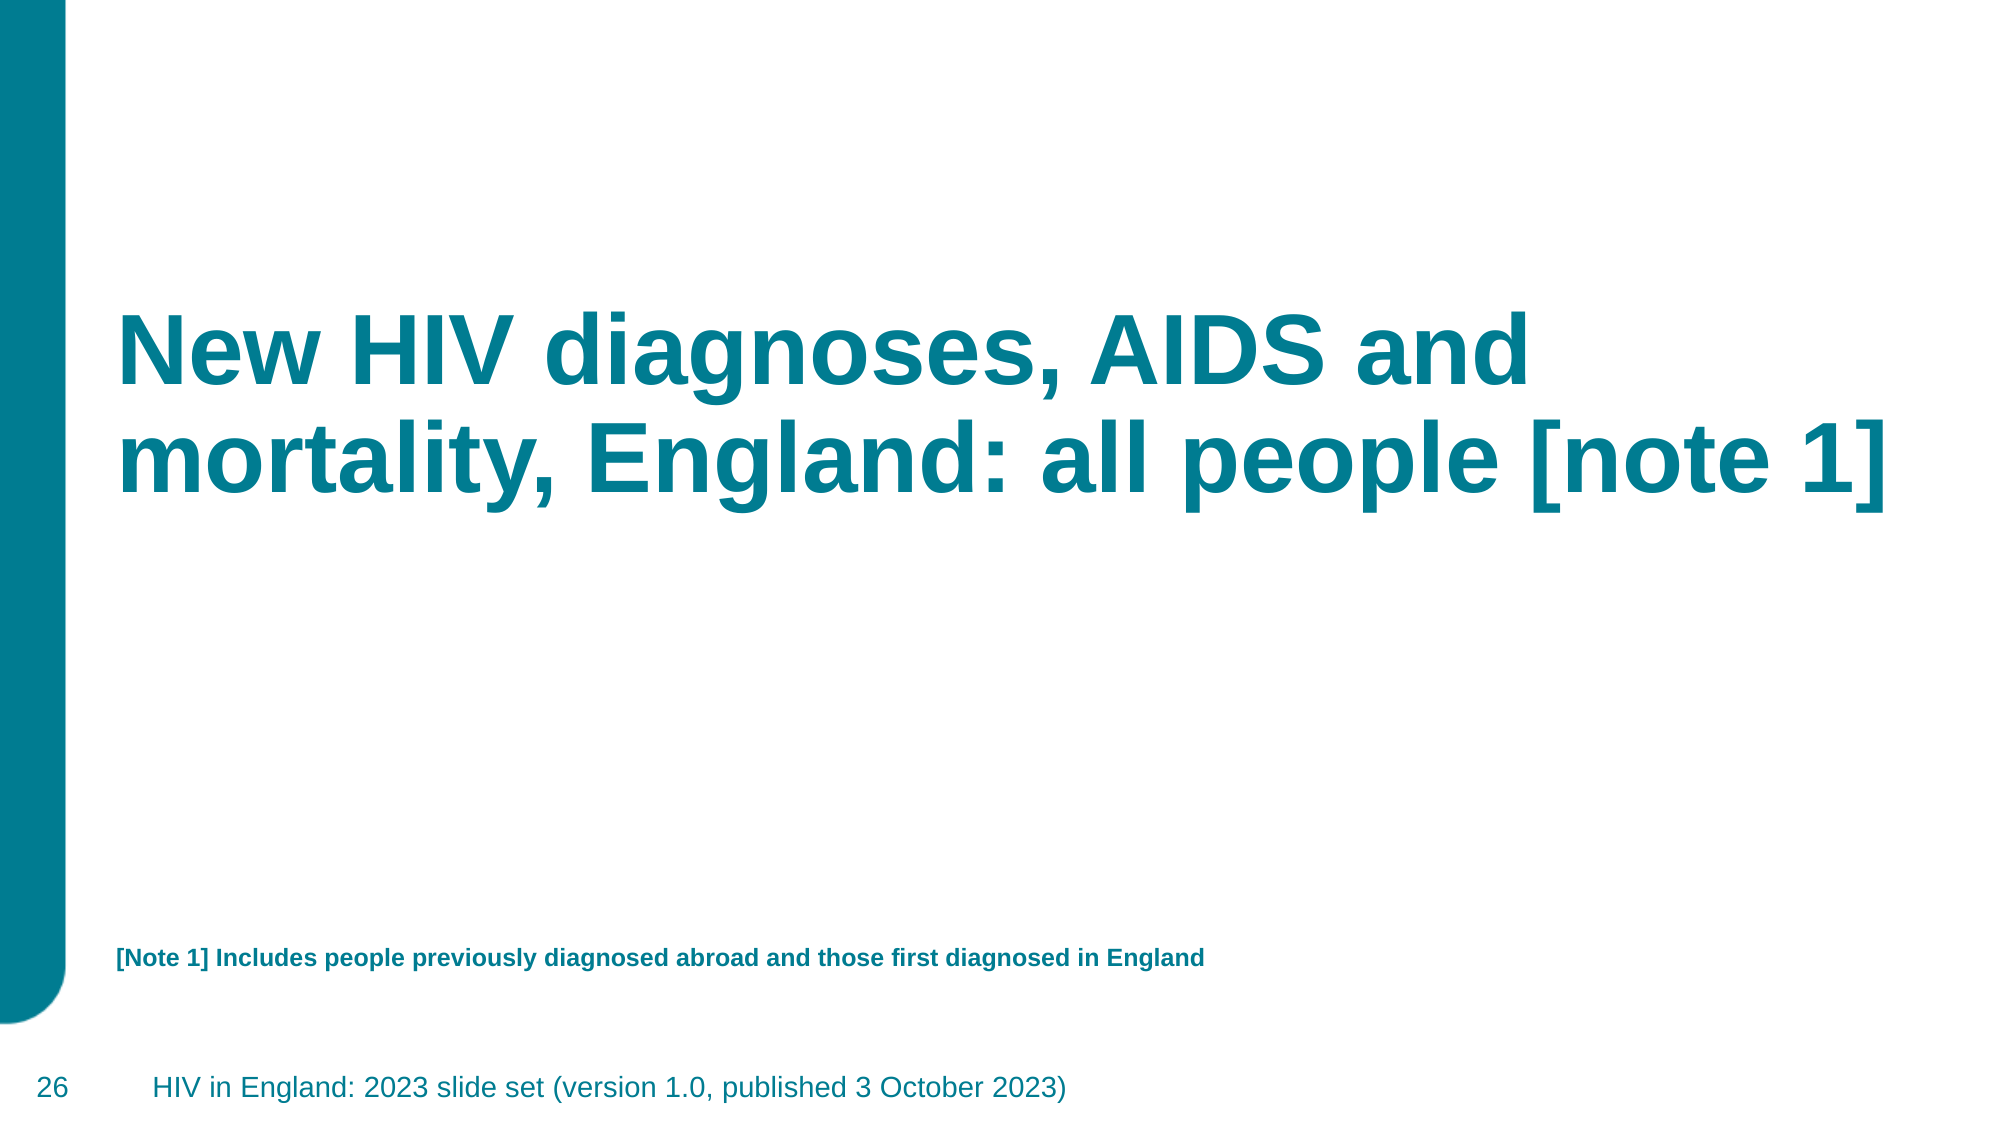

# New HIV diagnoses, AIDS and mortality, England: all people [note 1]
[Note 1] Includes people previously diagnosed abroad and those first diagnosed in England
26
HIV in England: 2023 slide set (version 1.0, published 3 October 2023)